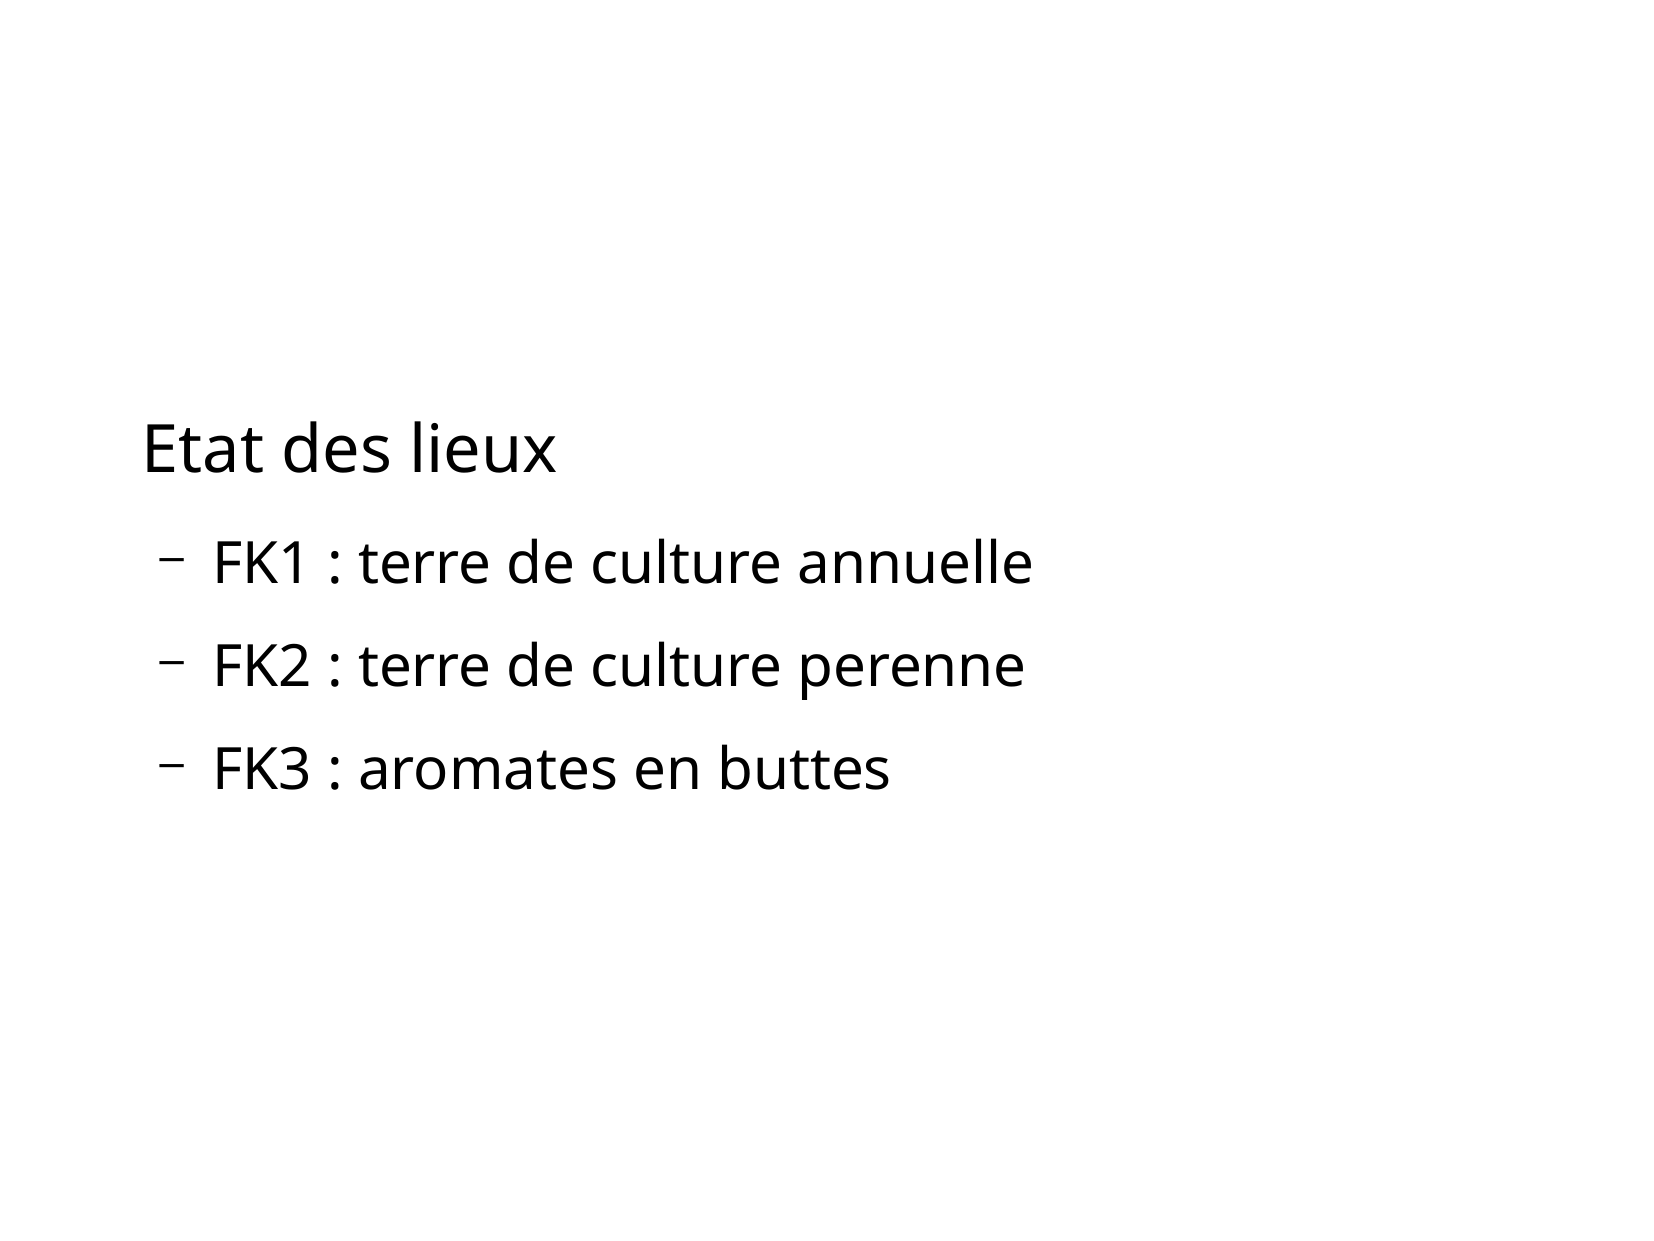

# Etat des lieux
FK1 : terre de culture annuelle
FK2 : terre de culture perenne
FK3 : aromates en buttes